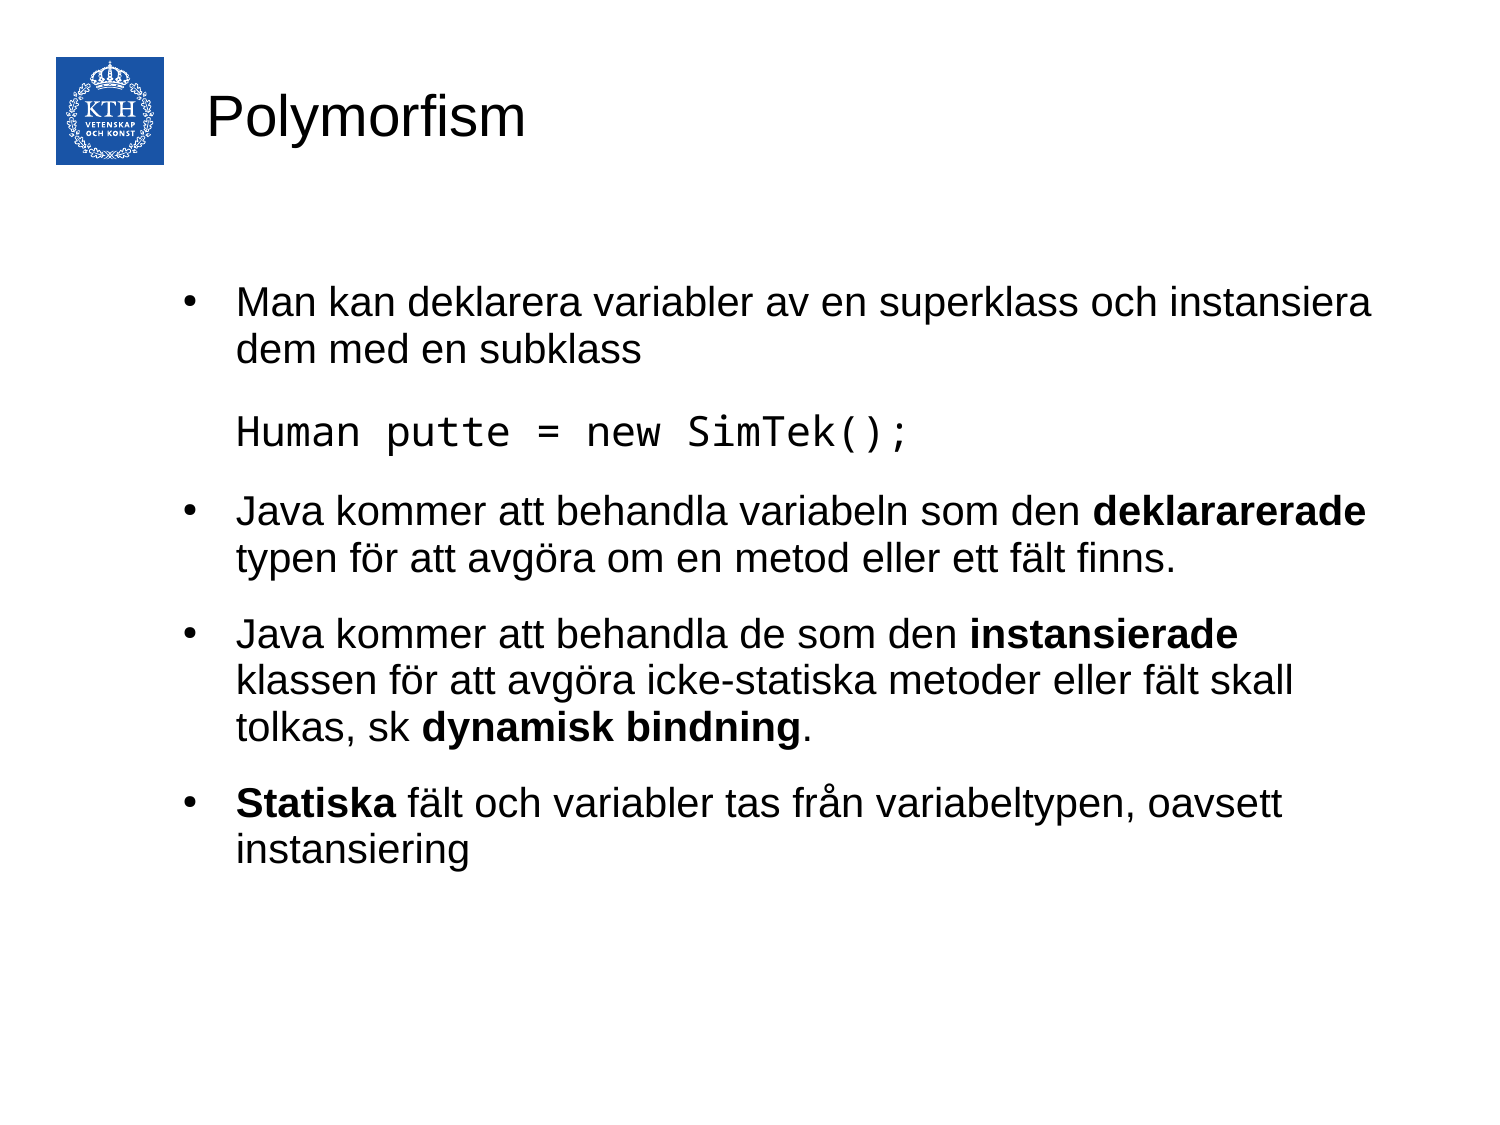

# Polymorfism
Man kan deklarera variabler av en superklass och instansiera dem med en subklass
Human putte = new SimTek();
Java kommer att behandla variabeln som den deklararerade typen för att avgöra om en metod eller ett fält finns.
Java kommer att behandla de som den instansierade klassen för att avgöra icke-statiska metoder eller fält skall tolkas, sk dynamisk bindning.
Statiska fält och variabler tas från variabeltypen, oavsett instansiering